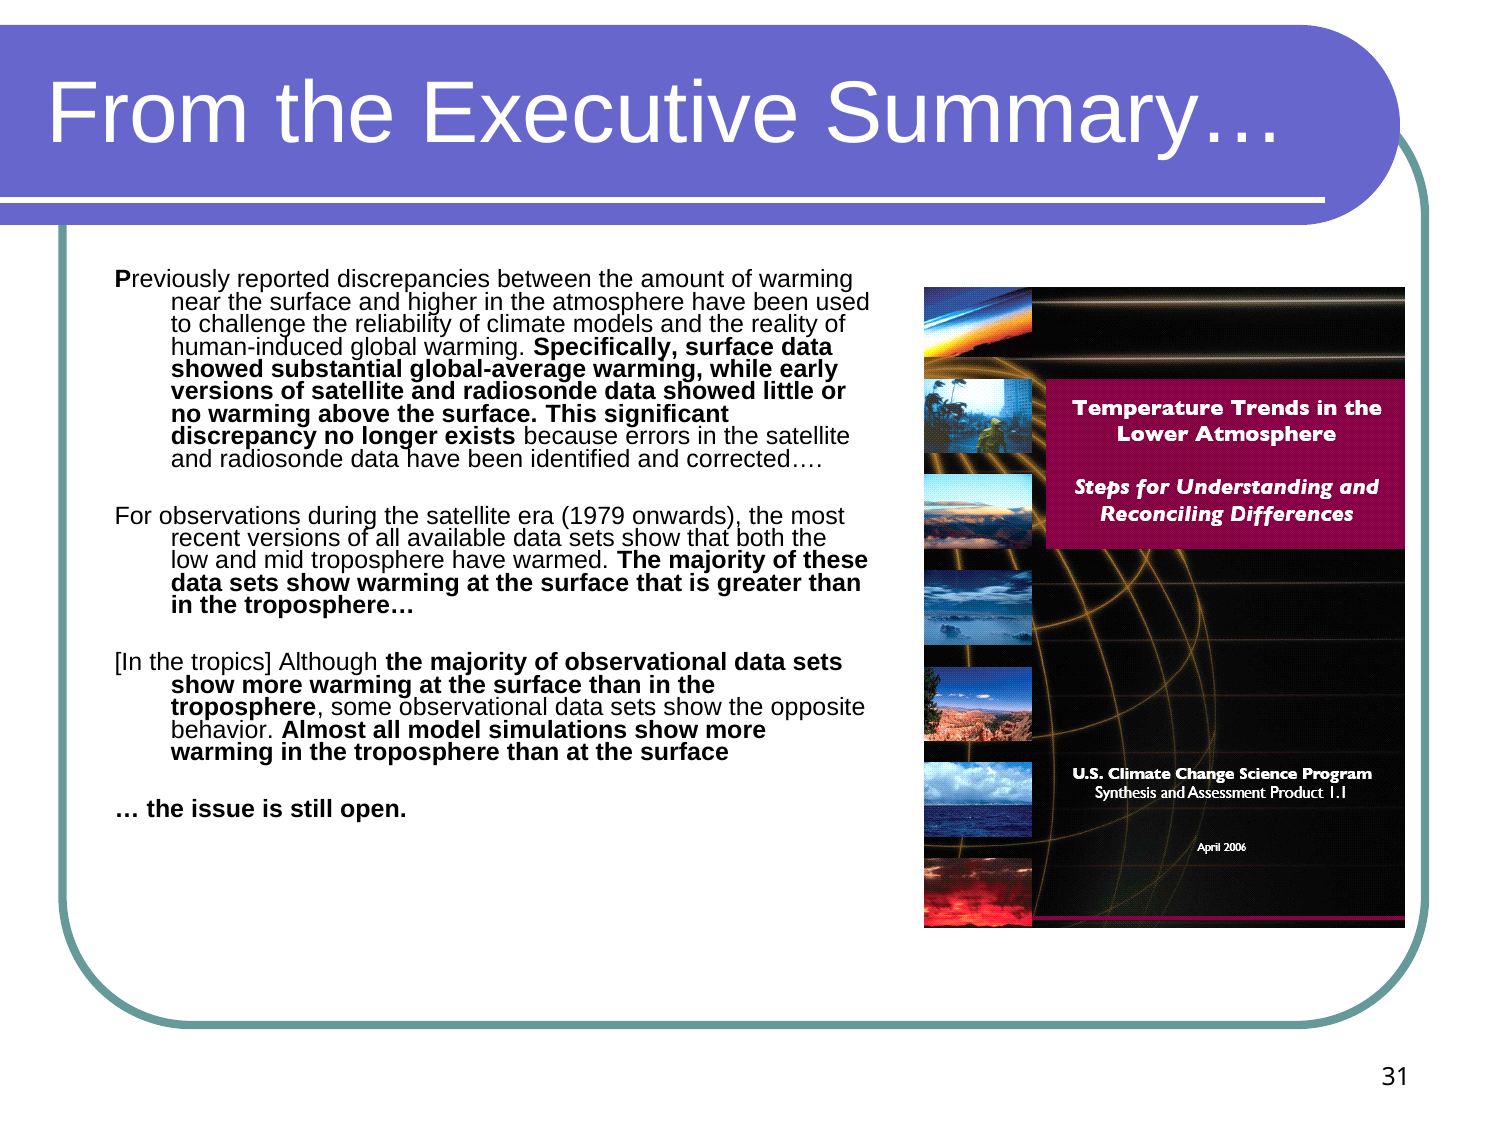

# From the Executive Summary…
Previously reported discrepancies between the amount of warming near the surface and higher in the atmosphere have been used to challenge the reliability of climate models and the reality of human-induced global warming. Specifically, surface data showed substantial global-average warming, while early versions of satellite and radiosonde data showed little or no warming above the surface. This significant discrepancy no longer exists because errors in the satellite and radiosonde data have been identified and corrected….
For observations during the satellite era (1979 onwards), the most recent versions of all available data sets show that both the low and mid troposphere have warmed. The majority of these data sets show warming at the surface that is greater than in the troposphere…
[In the tropics] Although the majority of observational data sets show more warming at the surface than in the troposphere, some observational data sets show the opposite behavior. Almost all model simulations show more warming in the troposphere than at the surface
… the issue is still open.
31